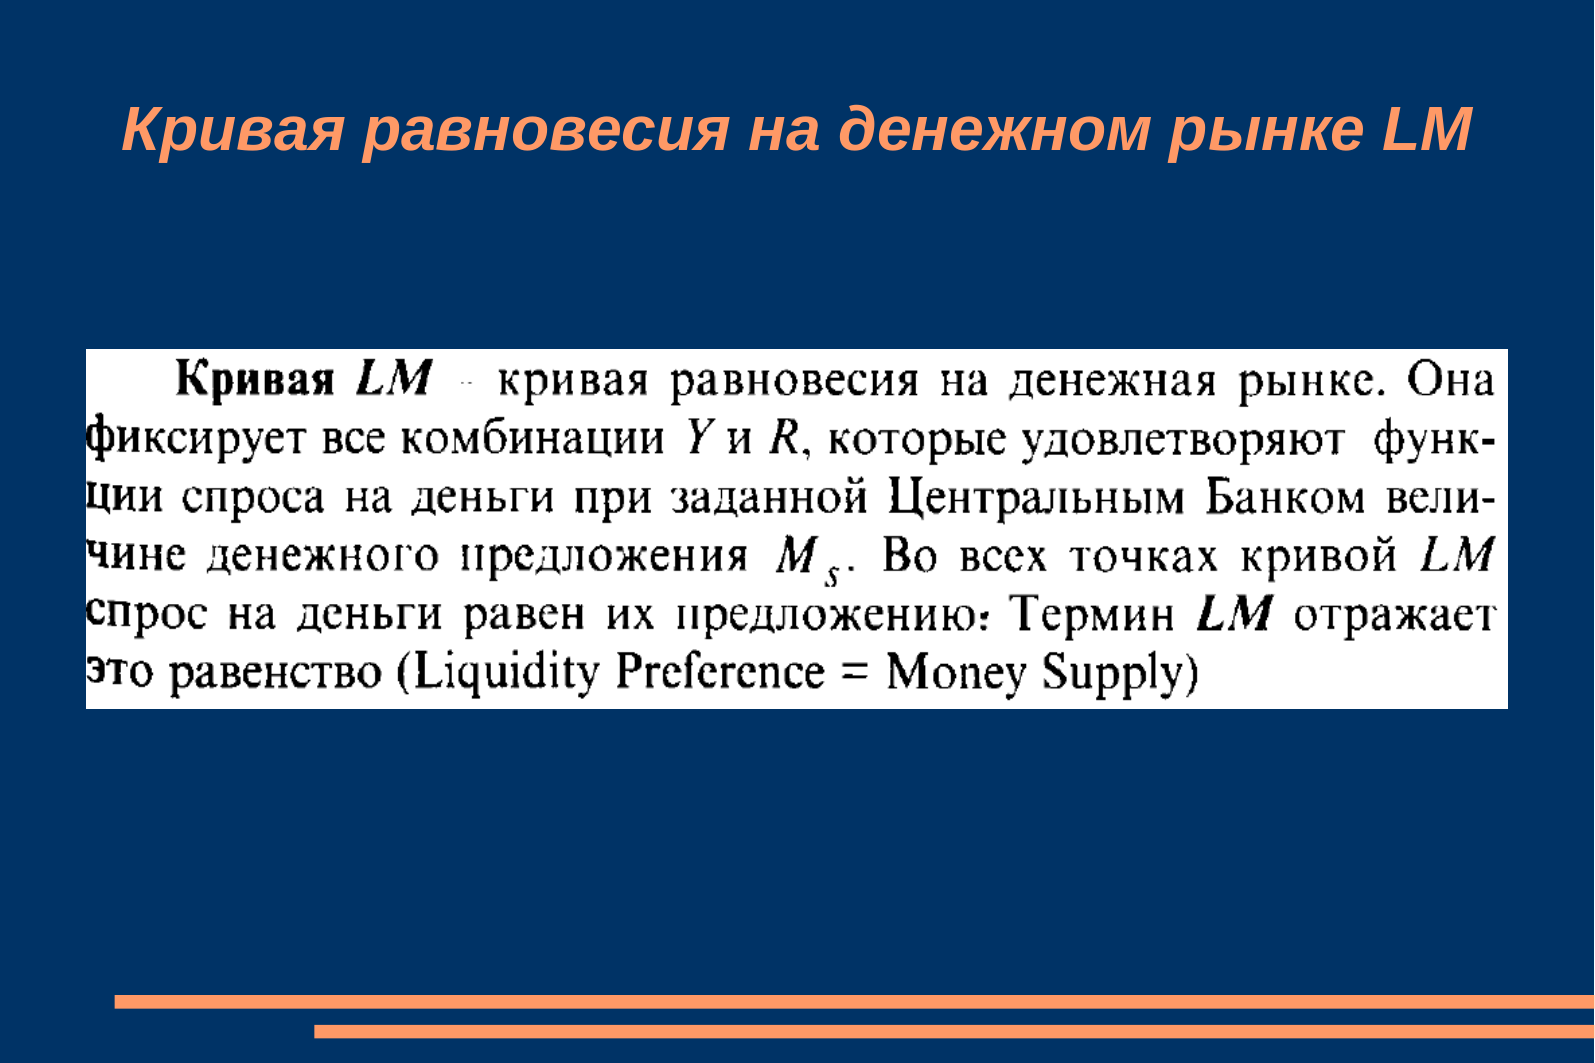

# Кривая равновесия на денежном рынке LM